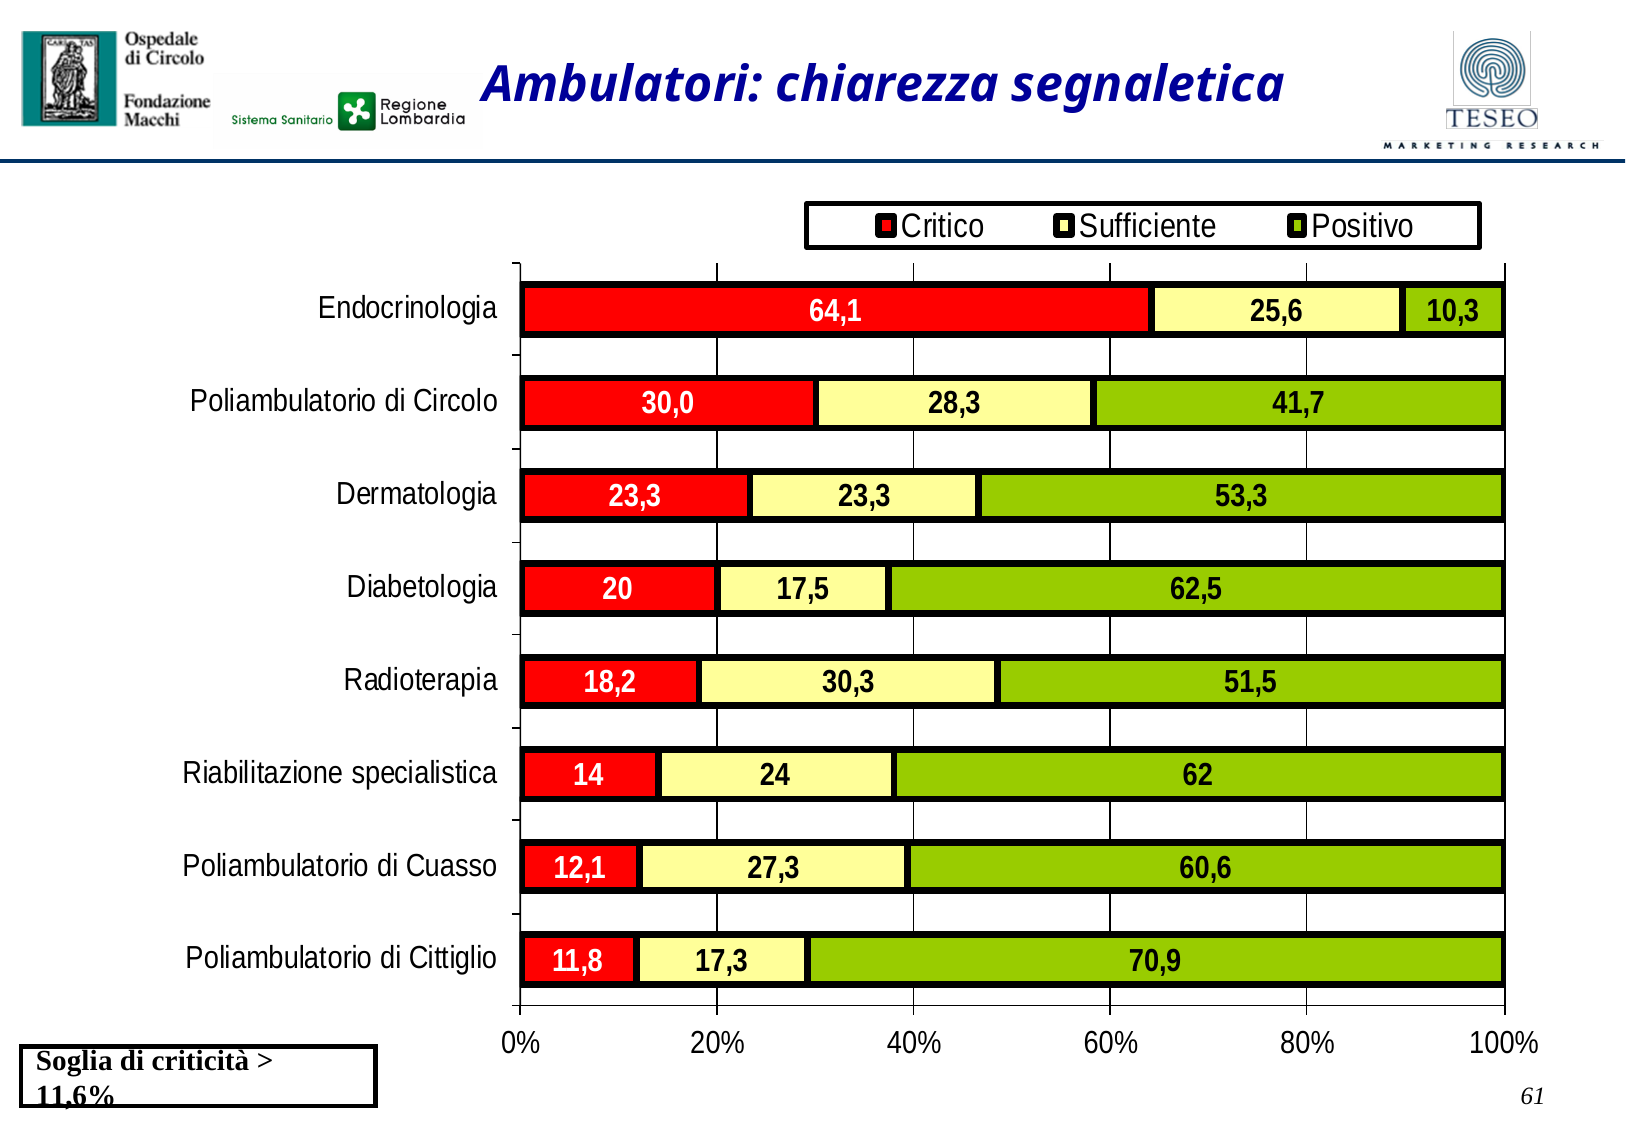

Ambulatori: chiarezza segnaletica
Soglia di criticità > 11,6%